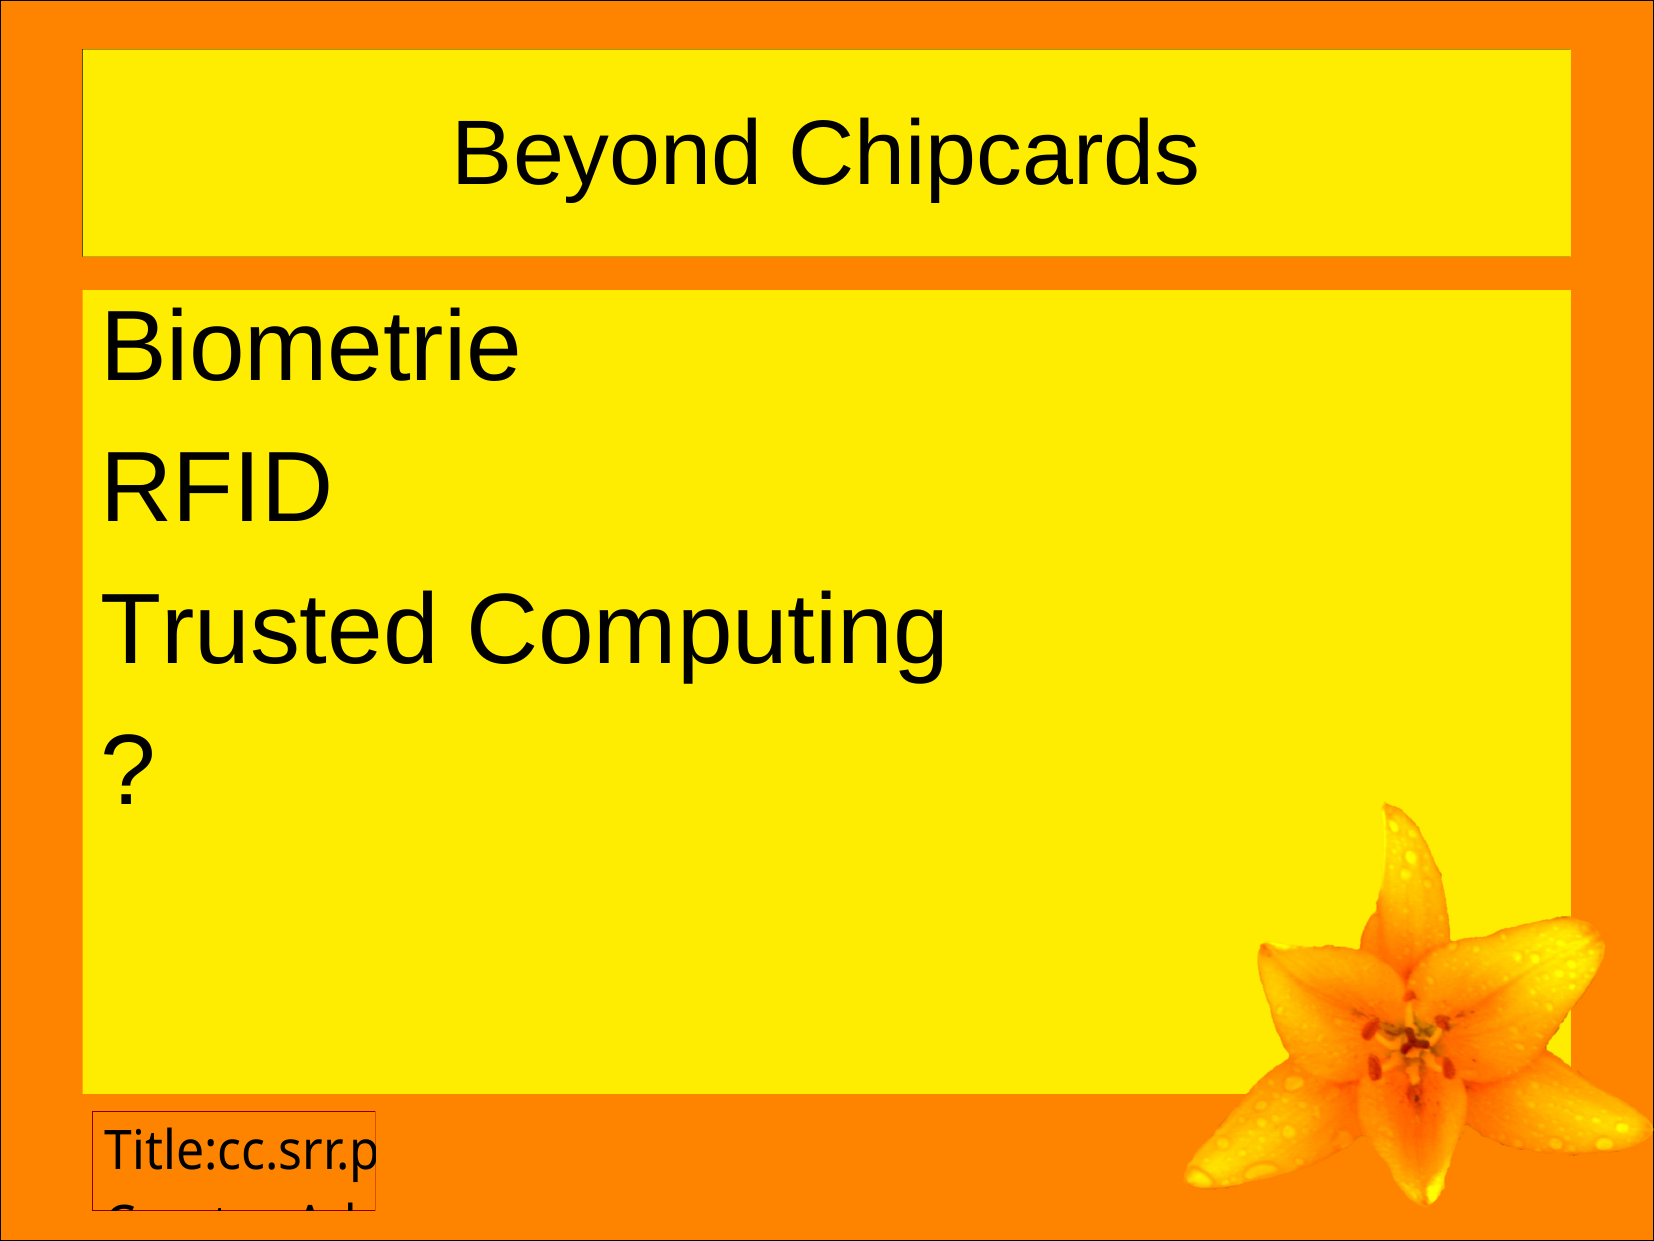

# Beyond Chipcards
Biometrie
RFID
Trusted Computing
?